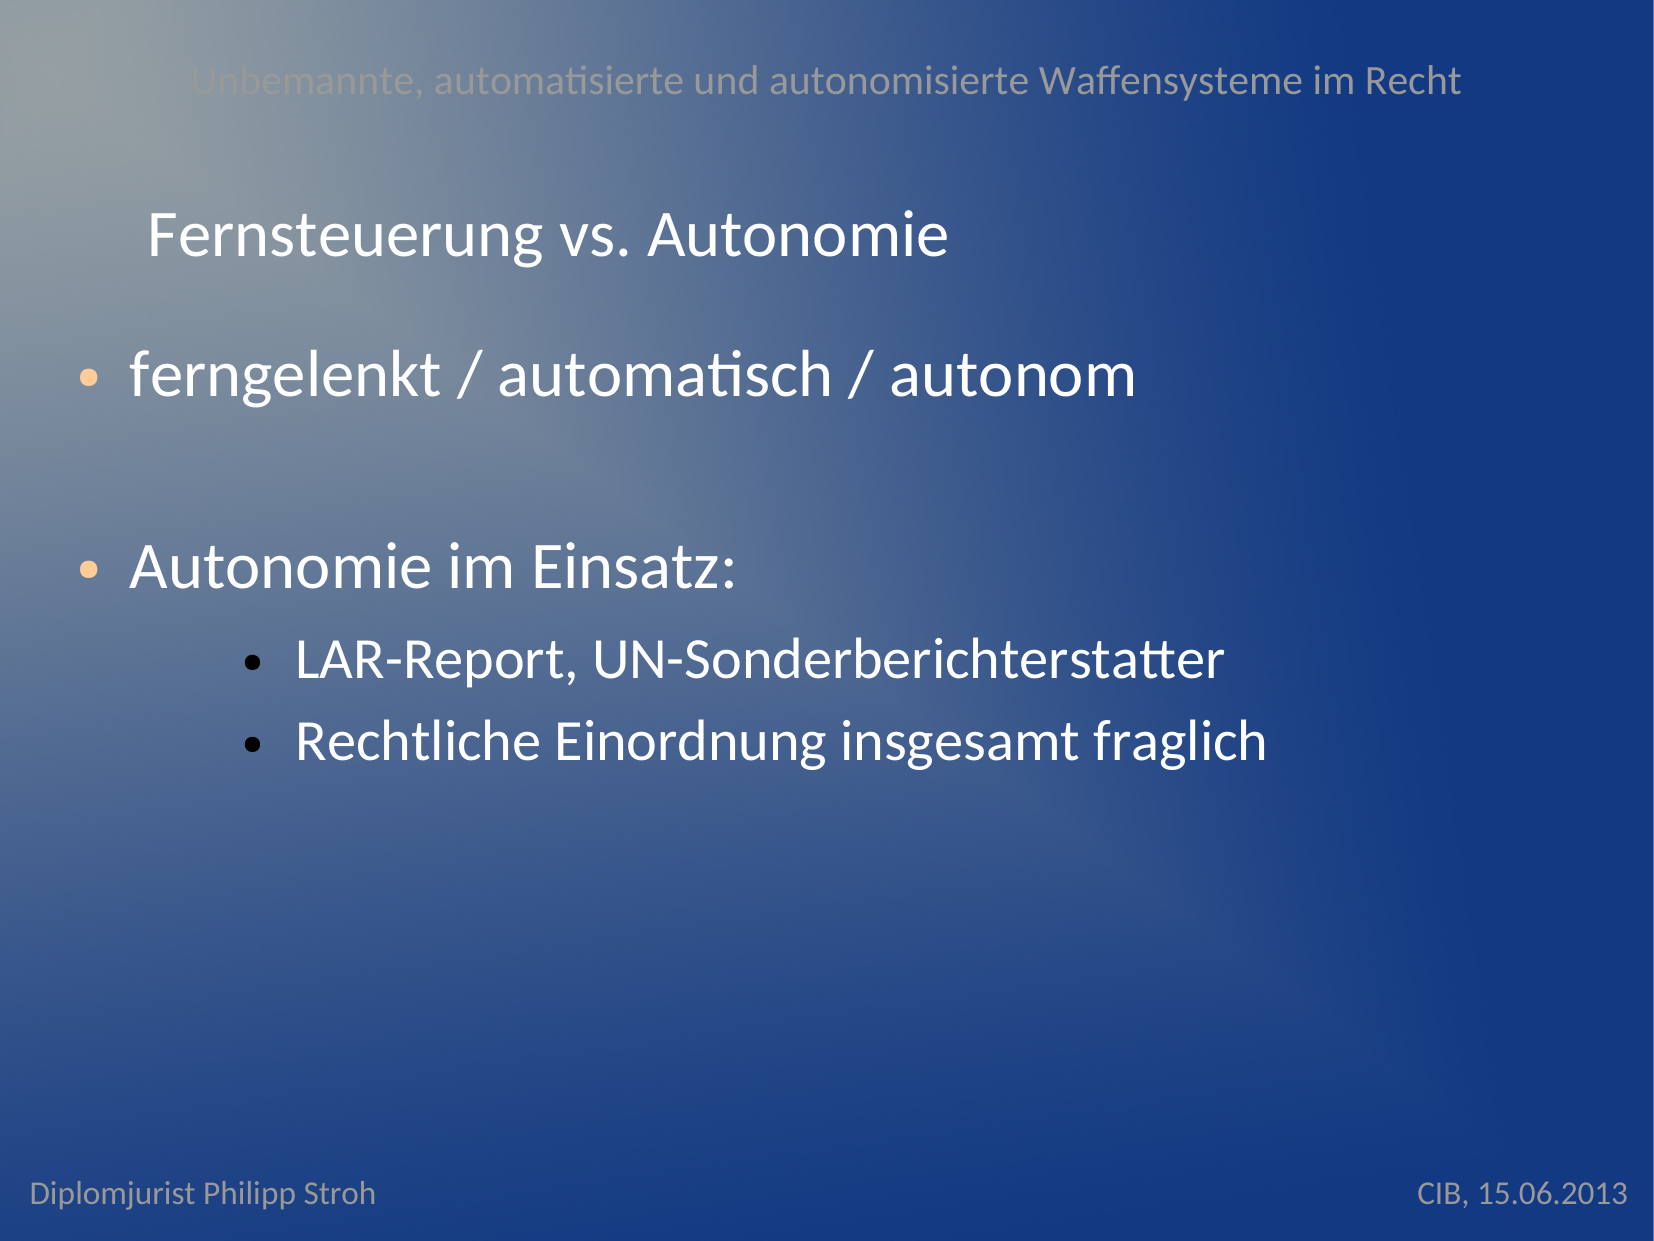

# Unbemannte, automatisierte und autonomisierte Waffensysteme im Recht
Fernsteuerung vs. Autonomie
ferngelenkt / automatisch / autonom
Autonomie im Einsatz:
LAR-Report, UN-Sonderberichterstatter
Rechtliche Einordnung insgesamt fraglich
Diplomjurist Philipp Stroh
CIB, 15.06.2013